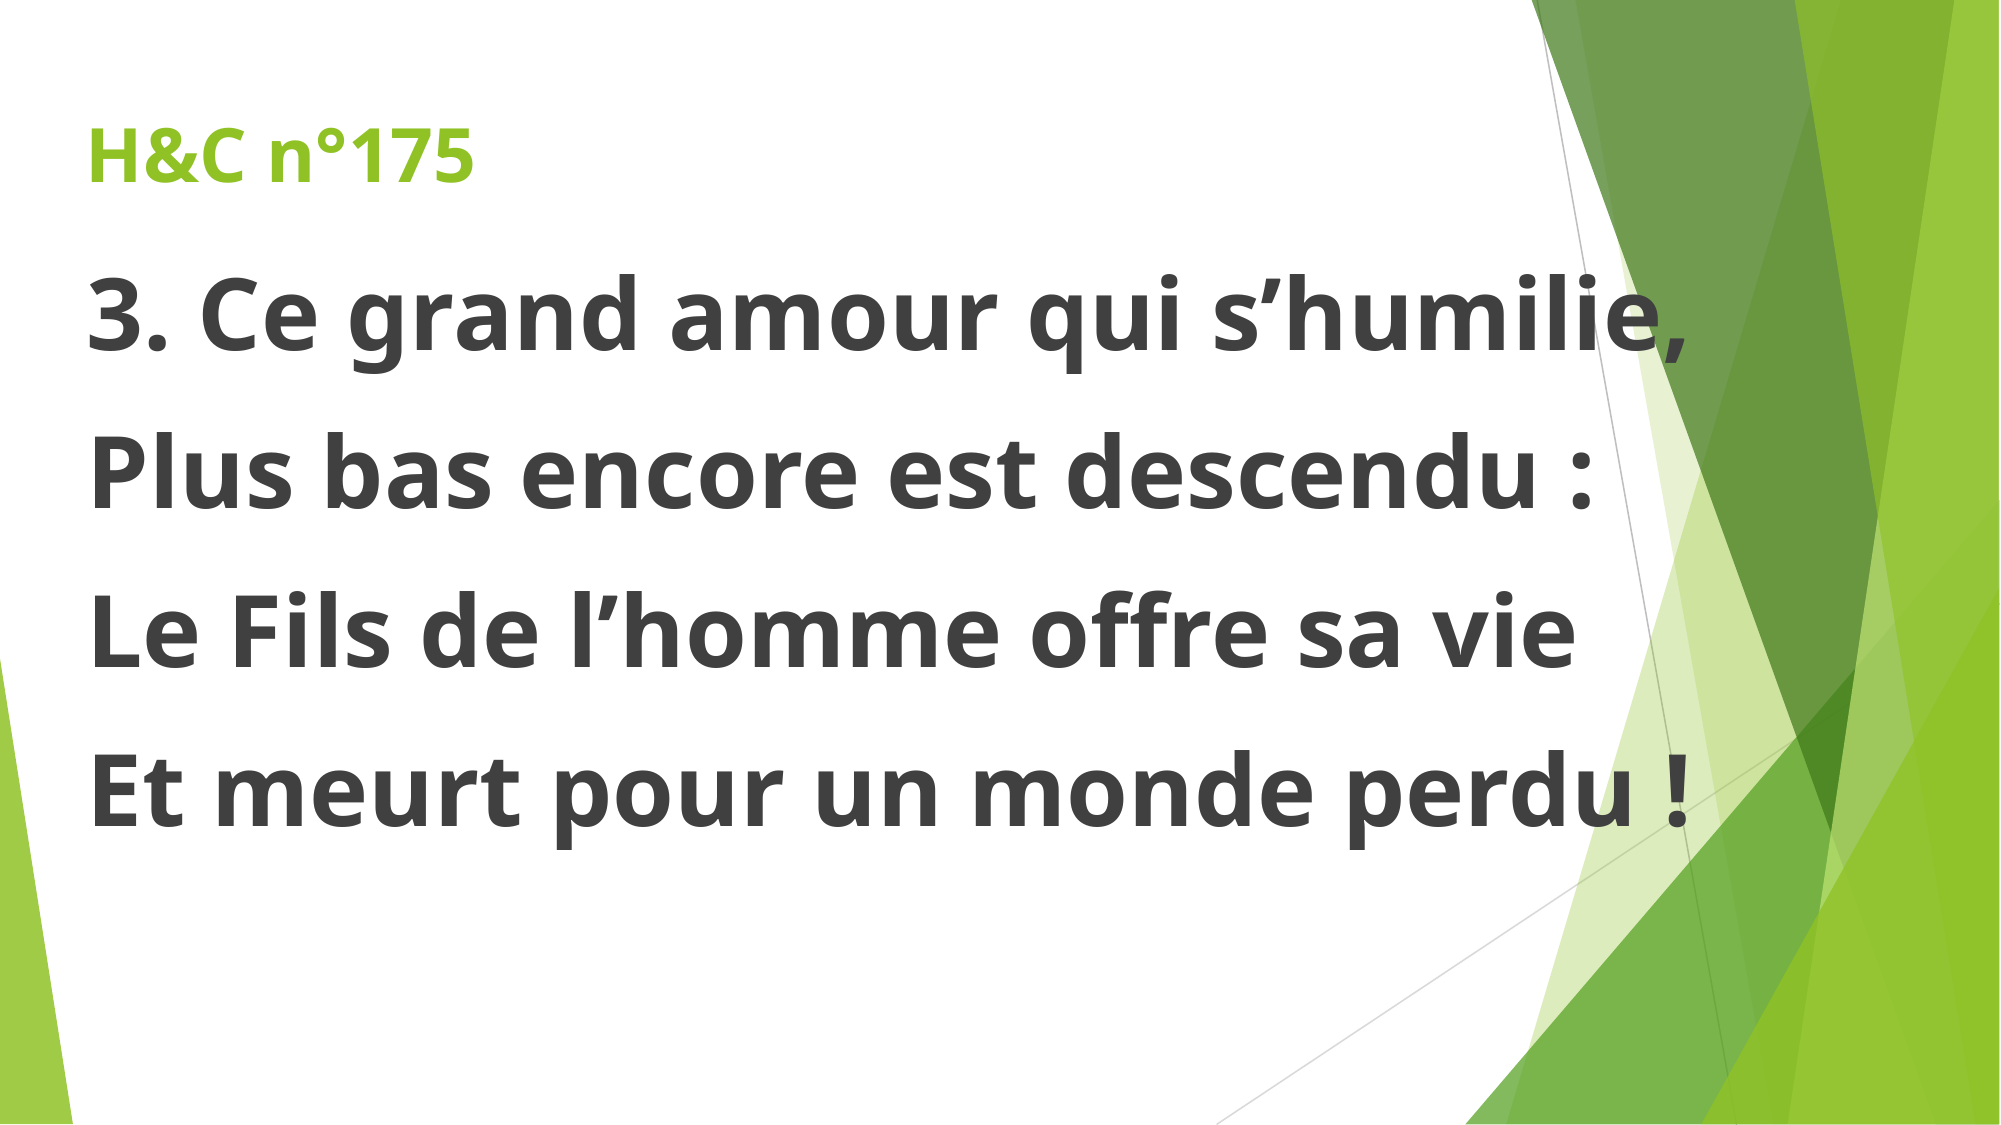

H&C n°175
3. Ce grand amour qui s’humilie,
Plus bas encore est descendu :
Le Fils de l’homme offre sa vie
Et meurt pour un monde perdu !